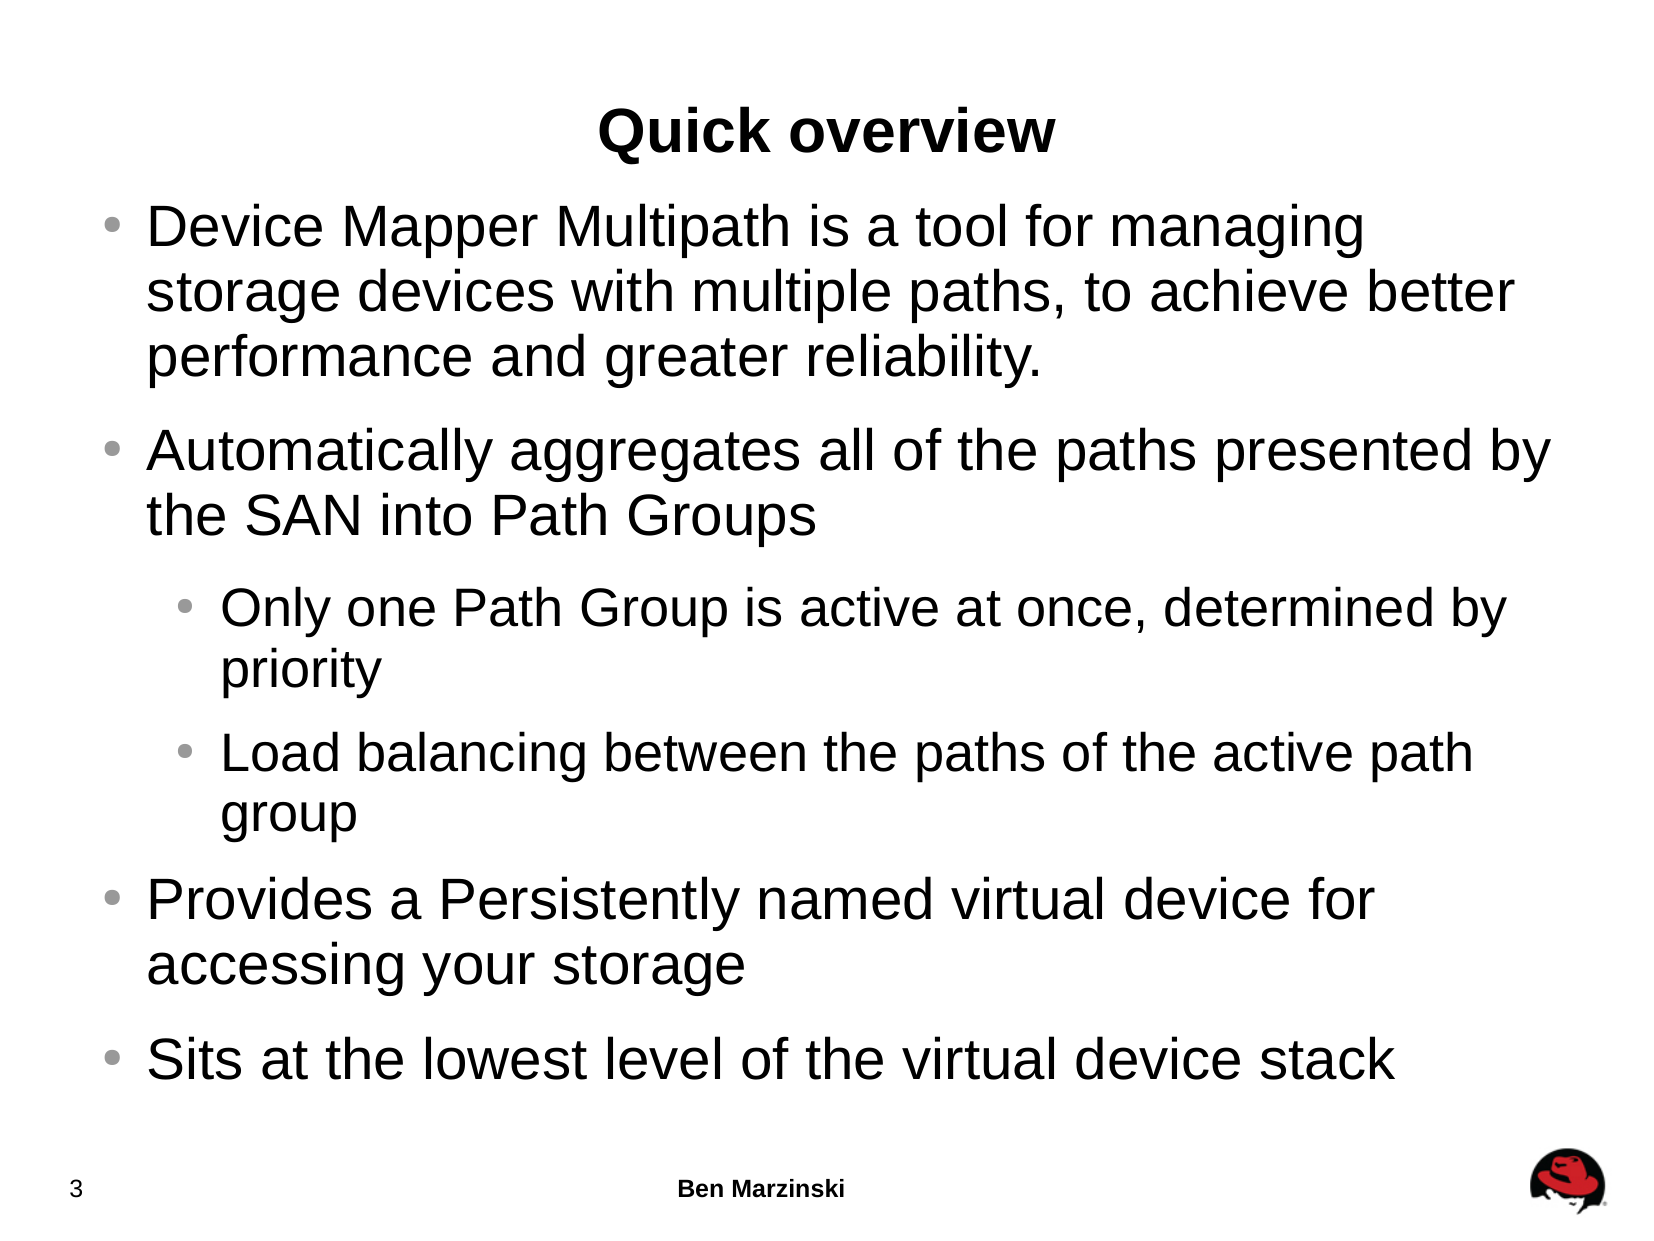

# Quick overview
Device Mapper Multipath is a tool for managing storage devices with multiple paths, to achieve better performance and greater reliability.
Automatically aggregates all of the paths presented by the SAN into Path Groups
Only one Path Group is active at once, determined by priority
Load balancing between the paths of the active path group
Provides a Persistently named virtual device for accessing your storage
Sits at the lowest level of the virtual device stack